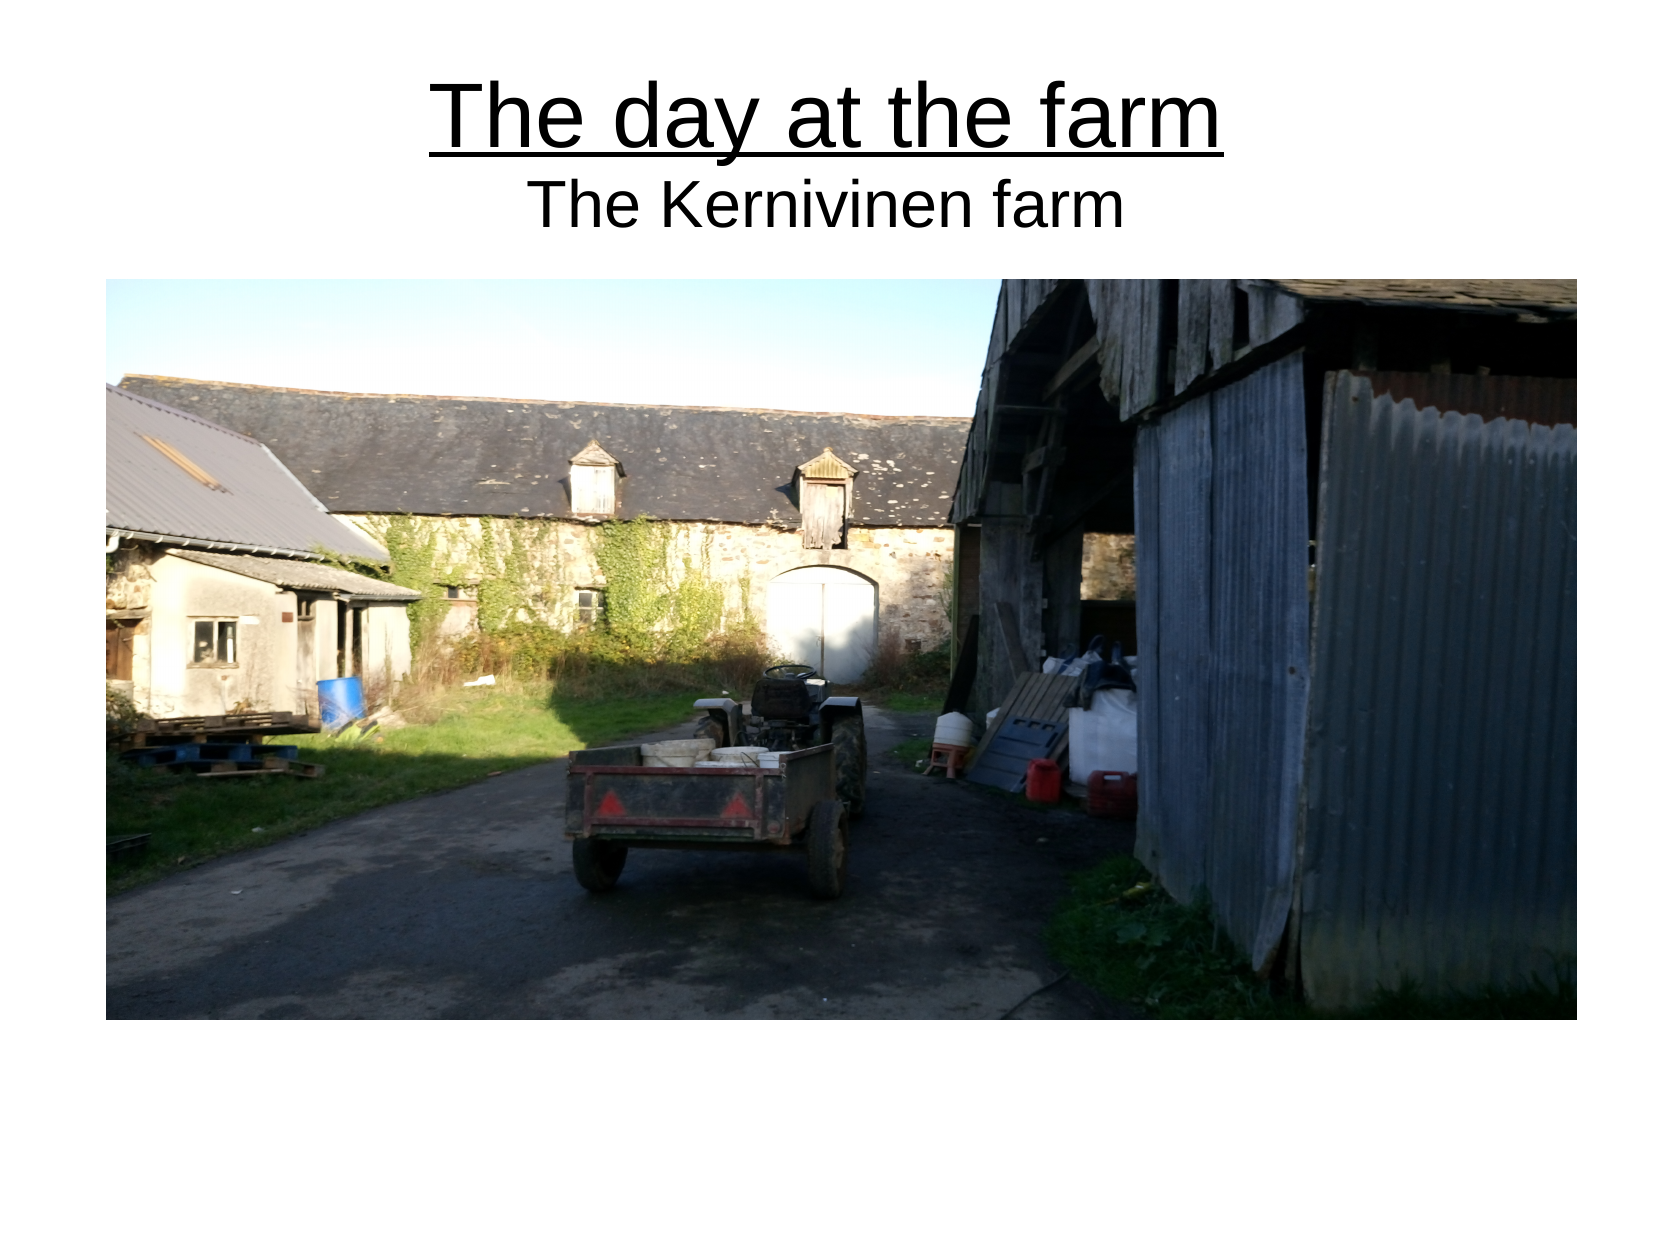

# The day at the farm The Kernivinen farm